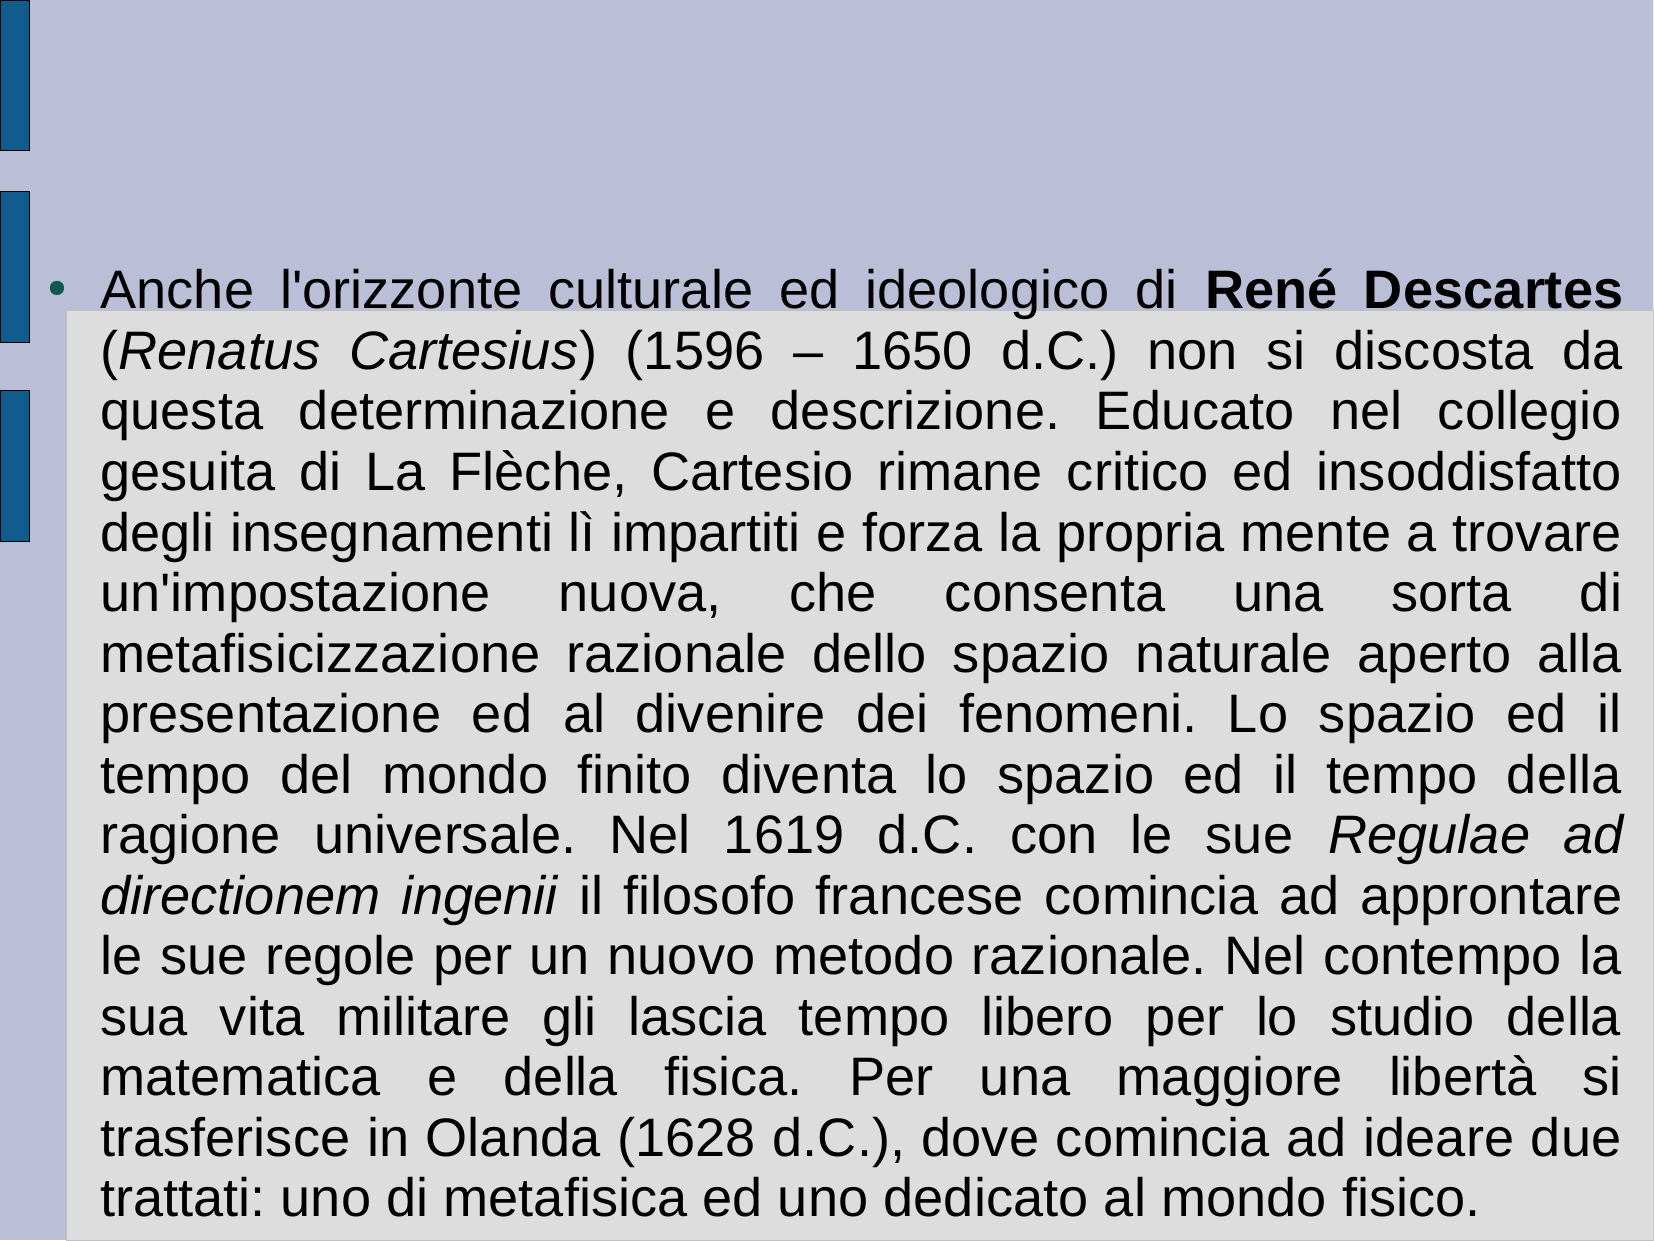

#
Anche l'orizzonte culturale ed ideologico di René Descartes (Renatus Cartesius) (1596 – 1650 d.C.) non si discosta da questa determinazione e descrizione. Educato nel collegio gesuita di La Flèche, Cartesio rimane critico ed insoddisfatto degli insegnamenti lì impartiti e forza la propria mente a trovare un'impostazione nuova, che consenta una sorta di metafisicizzazione razionale dello spazio naturale aperto alla presentazione ed al divenire dei fenomeni. Lo spazio ed il tempo del mondo finito diventa lo spazio ed il tempo della ragione universale. Nel 1619 d.C. con le sue Regulae ad directionem ingenii il filosofo francese comincia ad approntare le sue regole per un nuovo metodo razionale. Nel contempo la sua vita militare gli lascia tempo libero per lo studio della matematica e della fisica. Per una maggiore libertà si trasferisce in Olanda (1628 d.C.), dove comincia ad ideare due trattati: uno di metafisica ed uno dedicato al mondo fisico.